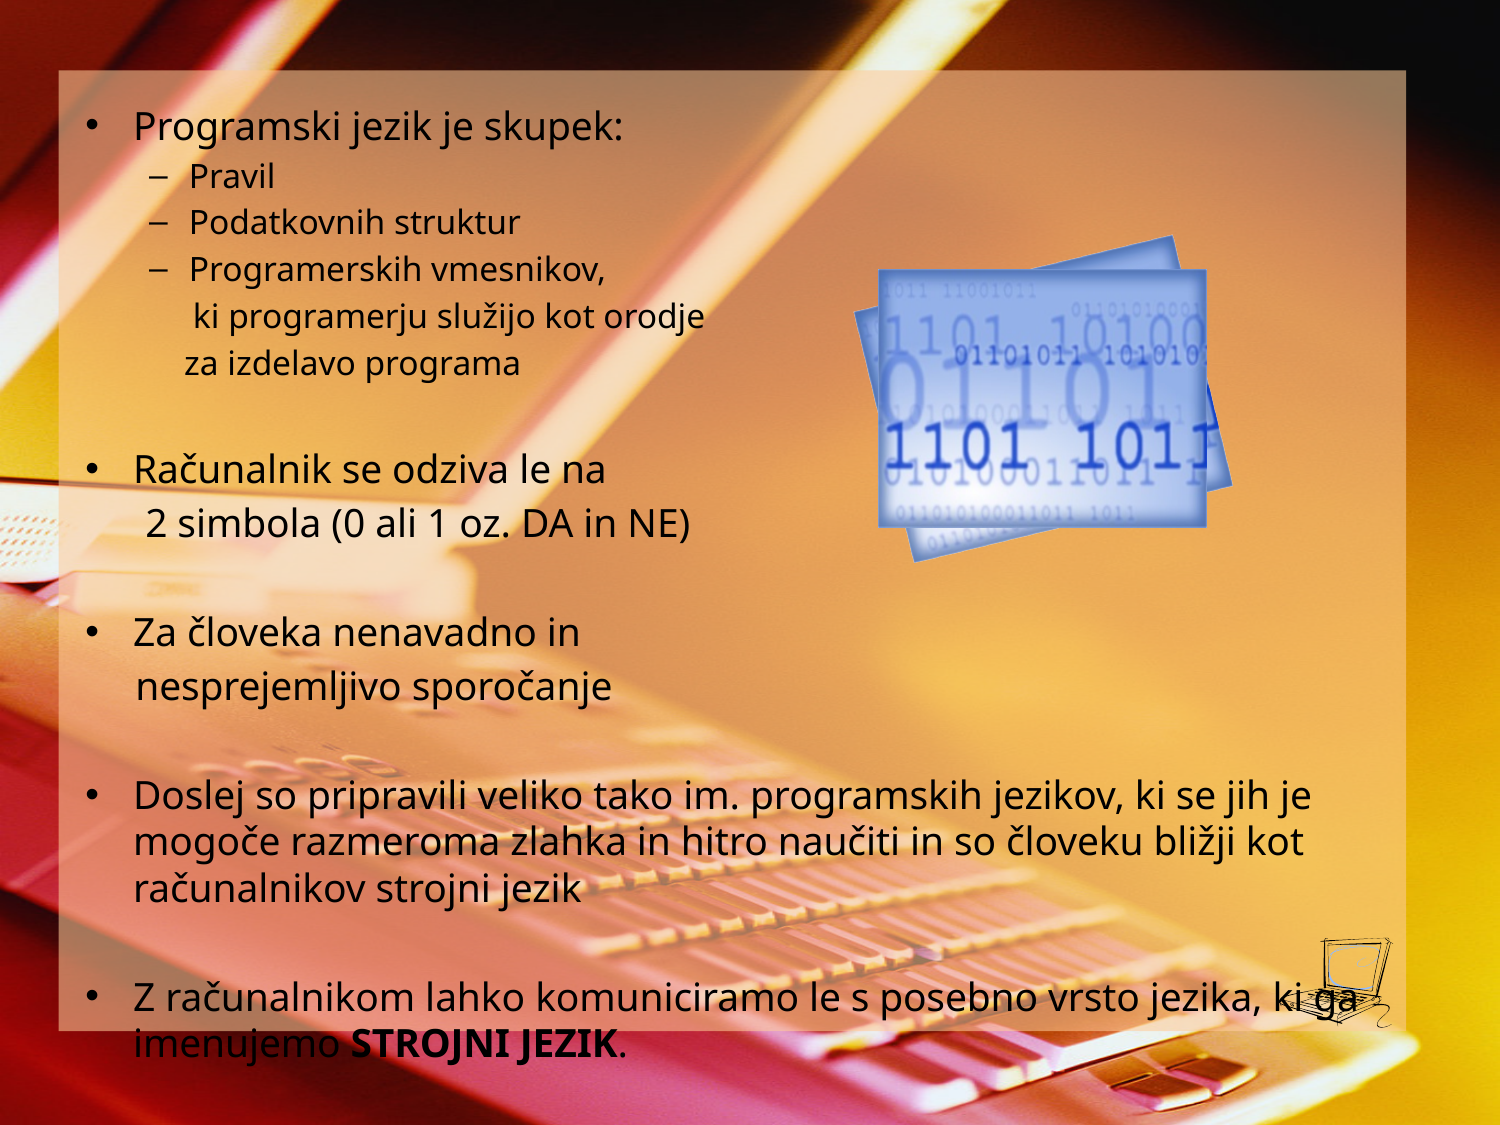

#
Programski jezik je skupek:
Pravil
Podatkovnih struktur
Programerskih vmesnikov,
 ki programerju služijo kot orodje
 za izdelavo programa
Računalnik se odziva le na
 2 simbola (0 ali 1 oz. DA in NE)
Za človeka nenavadno in
 nesprejemljivo sporočanje
Doslej so pripravili veliko tako im. programskih jezikov, ki se jih je mogoče razmeroma zlahka in hitro naučiti in so človeku bližji kot računalnikov strojni jezik
Z računalnikom lahko komuniciramo le s posebno vrsto jezika, ki ga imenujemo STROJNI JEZIK.